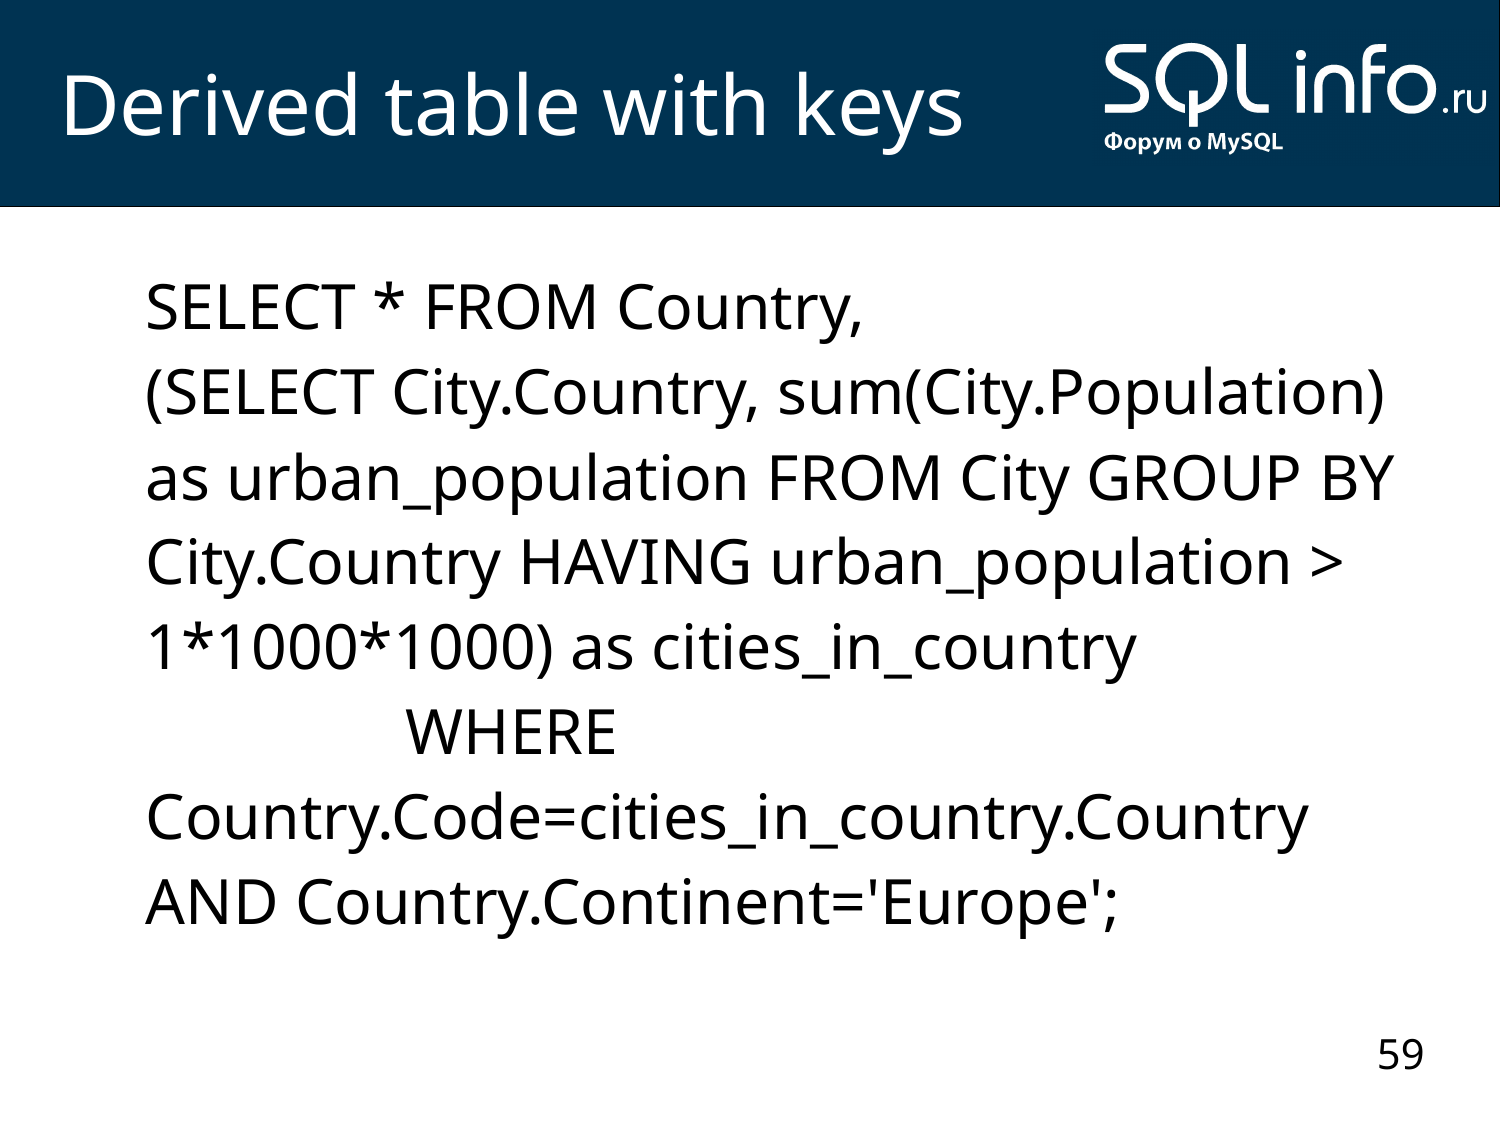

# Derived table with keys
SELECT * FROM Country, (SELECT City.Country, sum(City.Population) as urban_population FROM City GROUP BY City.Country HAVING urban_population > 1*1000*1000) as cities_in_country WHERE Country.Code=cities_in_country.Country AND Country.Continent='Europe';
59